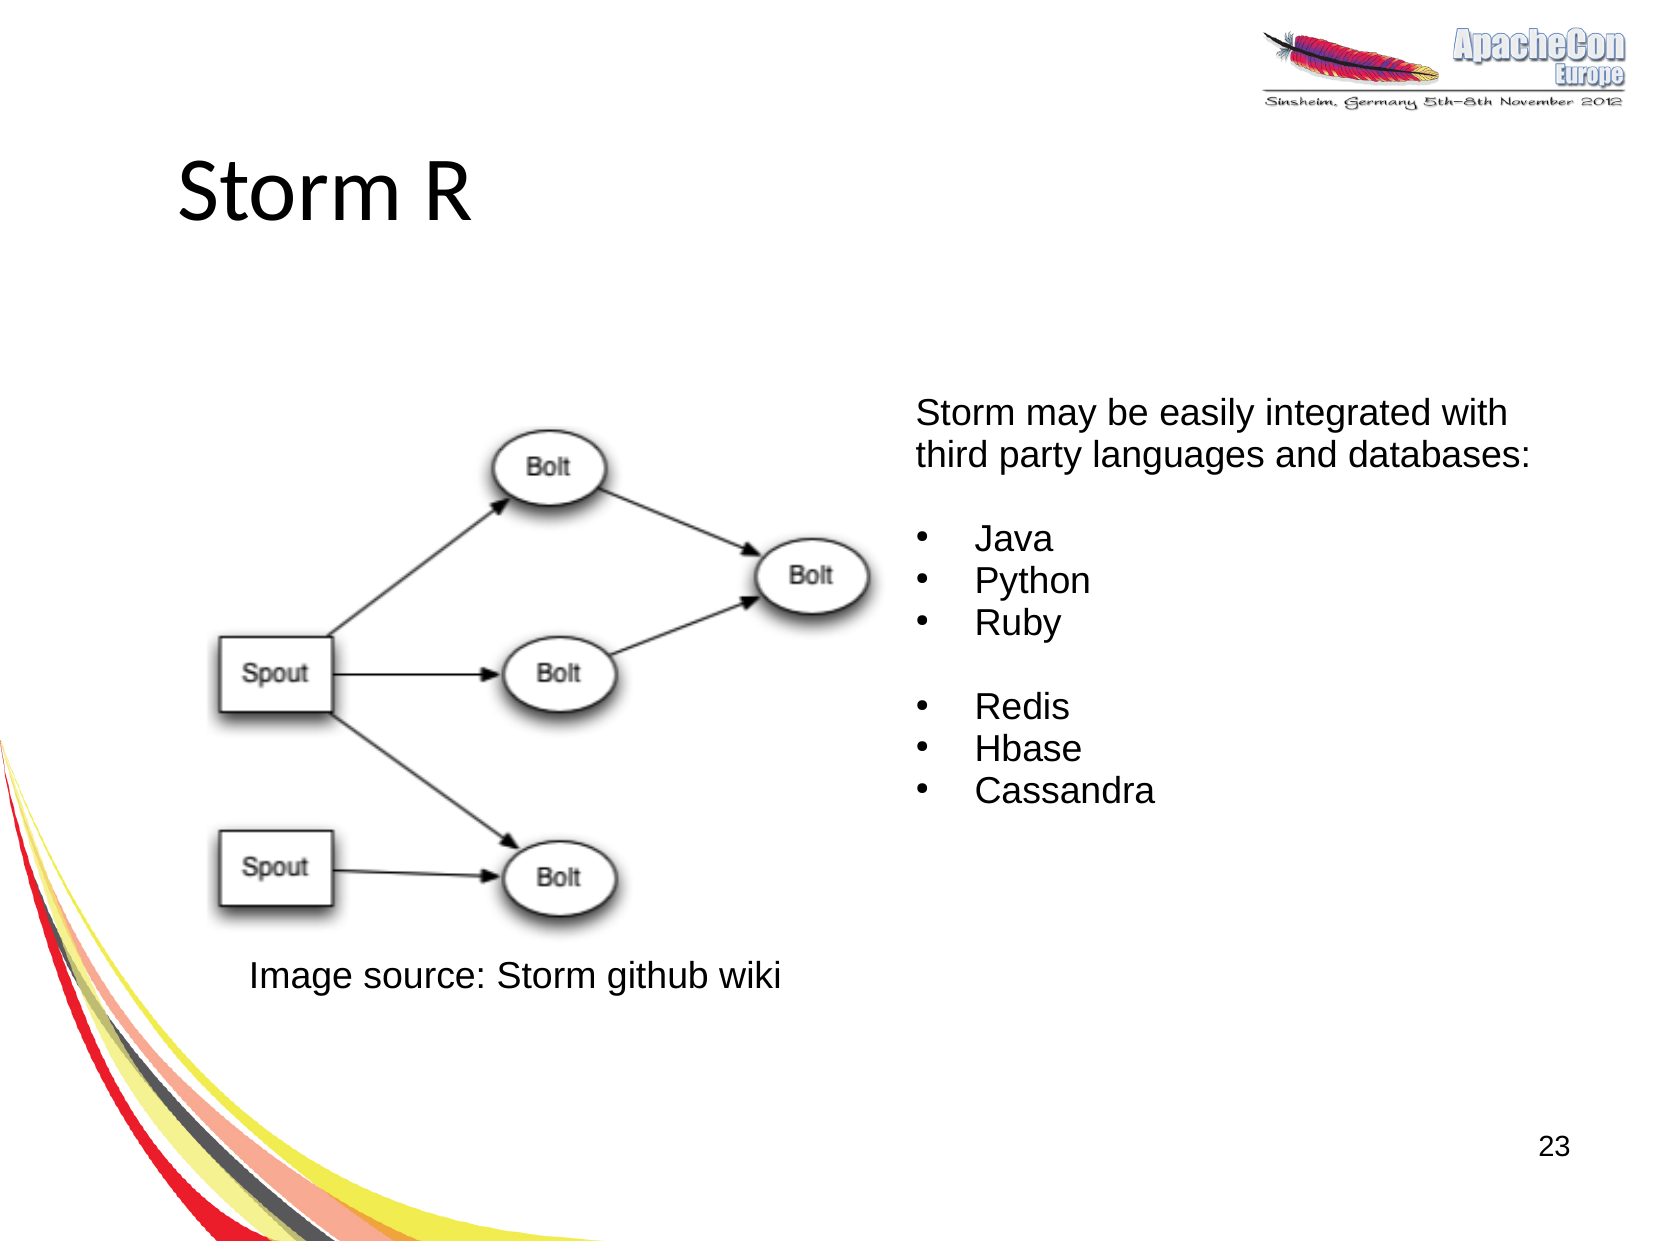

# Storm R
Storm may be easily integrated with third party languages and databases:
Java
Python
Ruby
Redis
Hbase
Cassandra
Image source: Storm github wiki
23